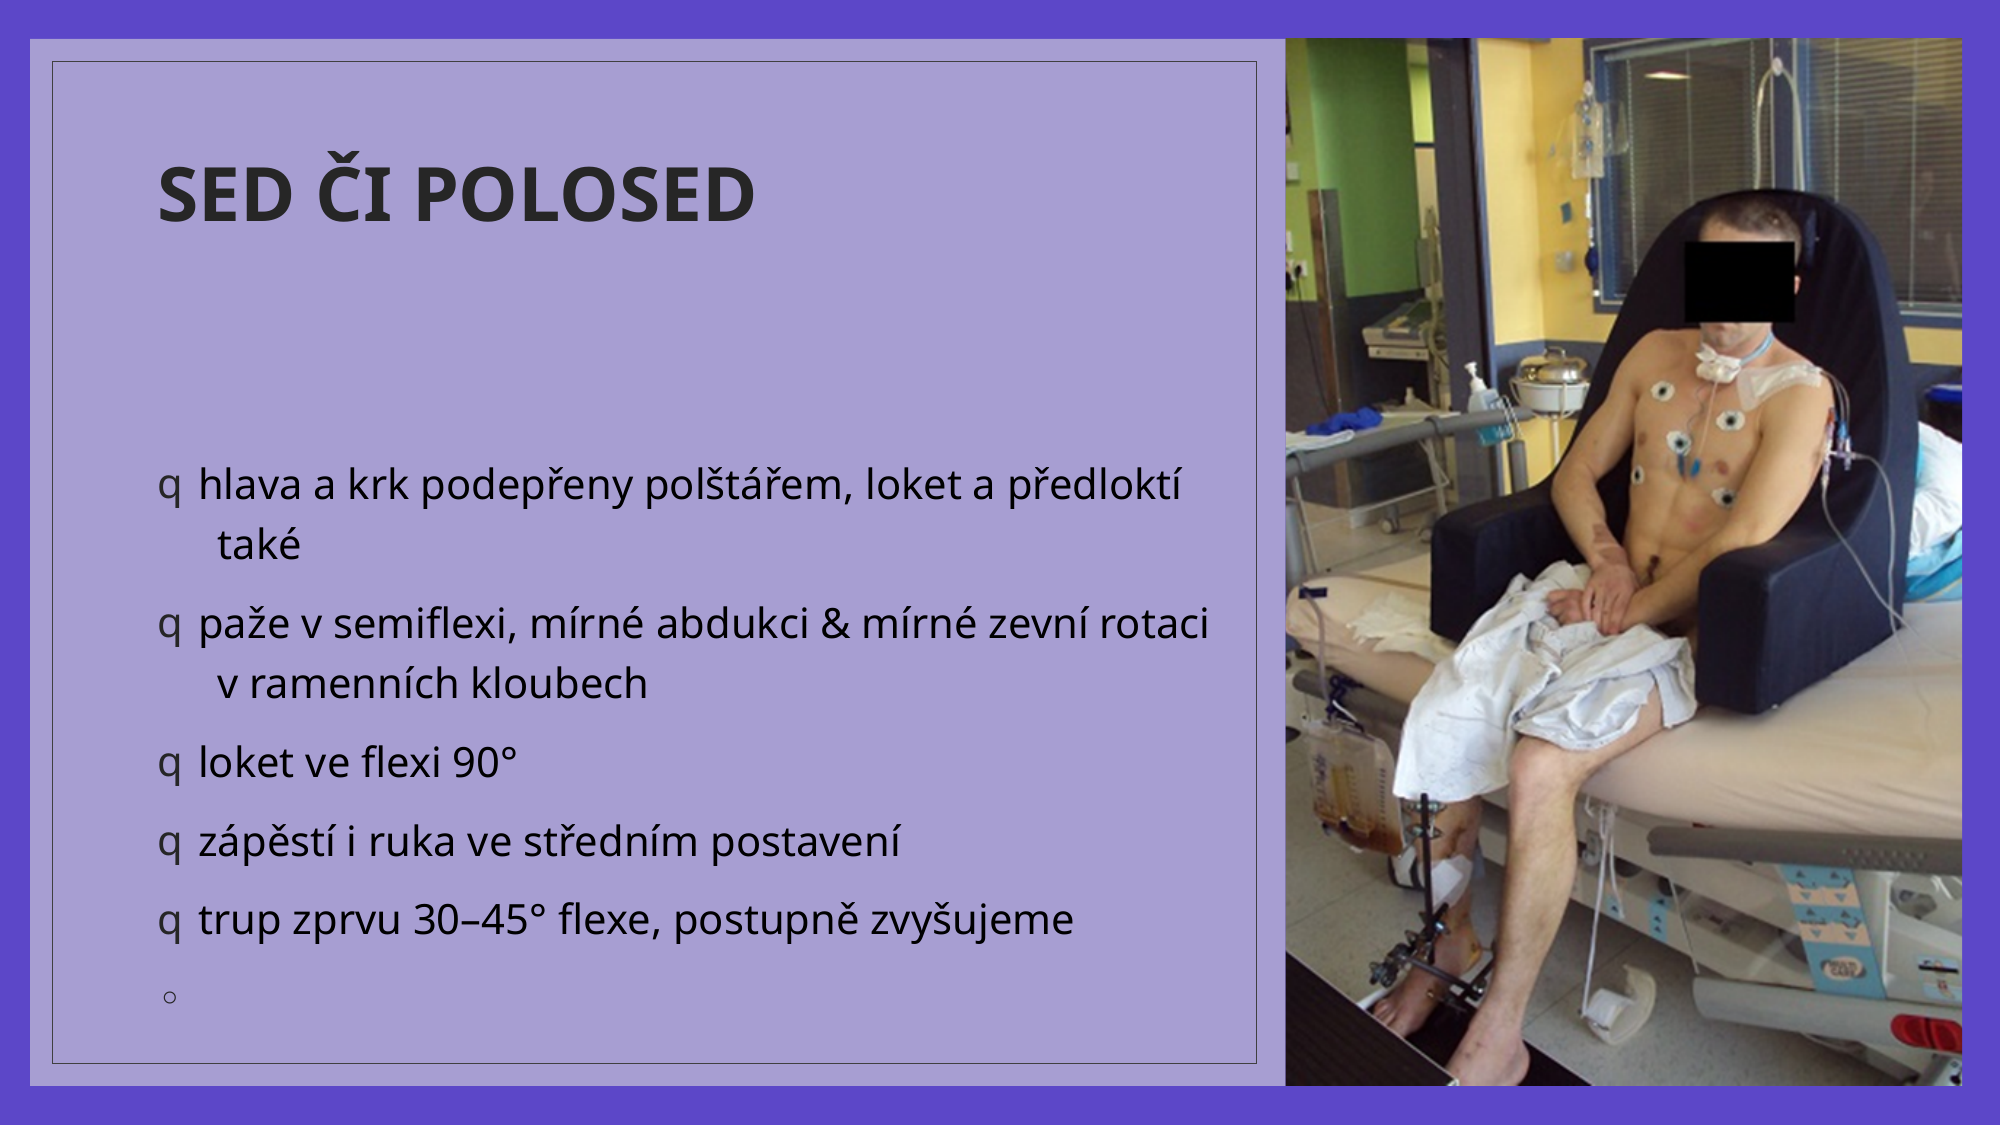

# SED ČI POLOSED
 hlava a krk podepřeny polštářem, loket a předloktí také
 paže v semiflexi, mírné abdukci & mírné zevní rotaci v ramenních kloubech
 loket ve flexi 90°
 zápěstí i ruka ve středním postavení
 trup zprvu 30–45° flexe, postupně zvyšujeme